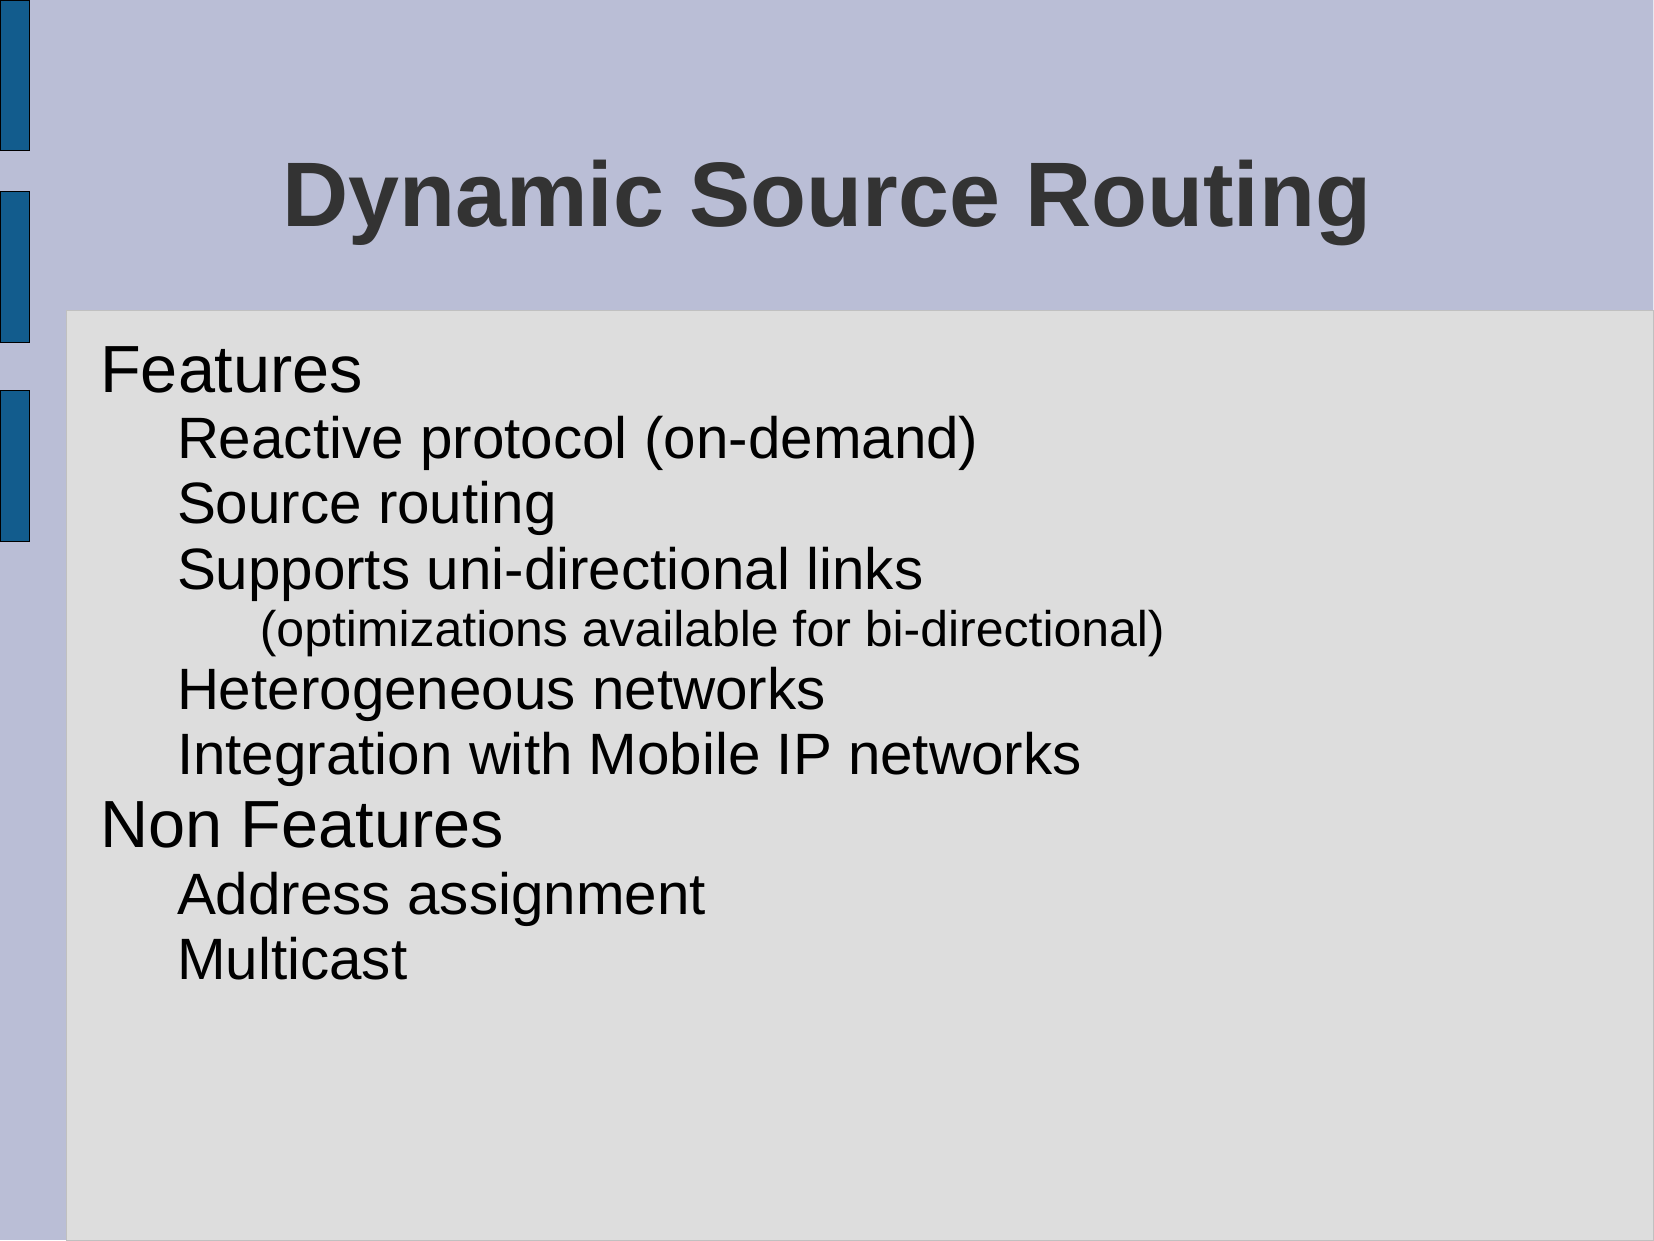

# Dynamic Source Routing
Features
Reactive protocol (on-demand)
Source routing
Supports uni-directional links
(optimizations available for bi-directional)
Heterogeneous networks
Integration with Mobile IP networks
Non Features
Address assignment
Multicast